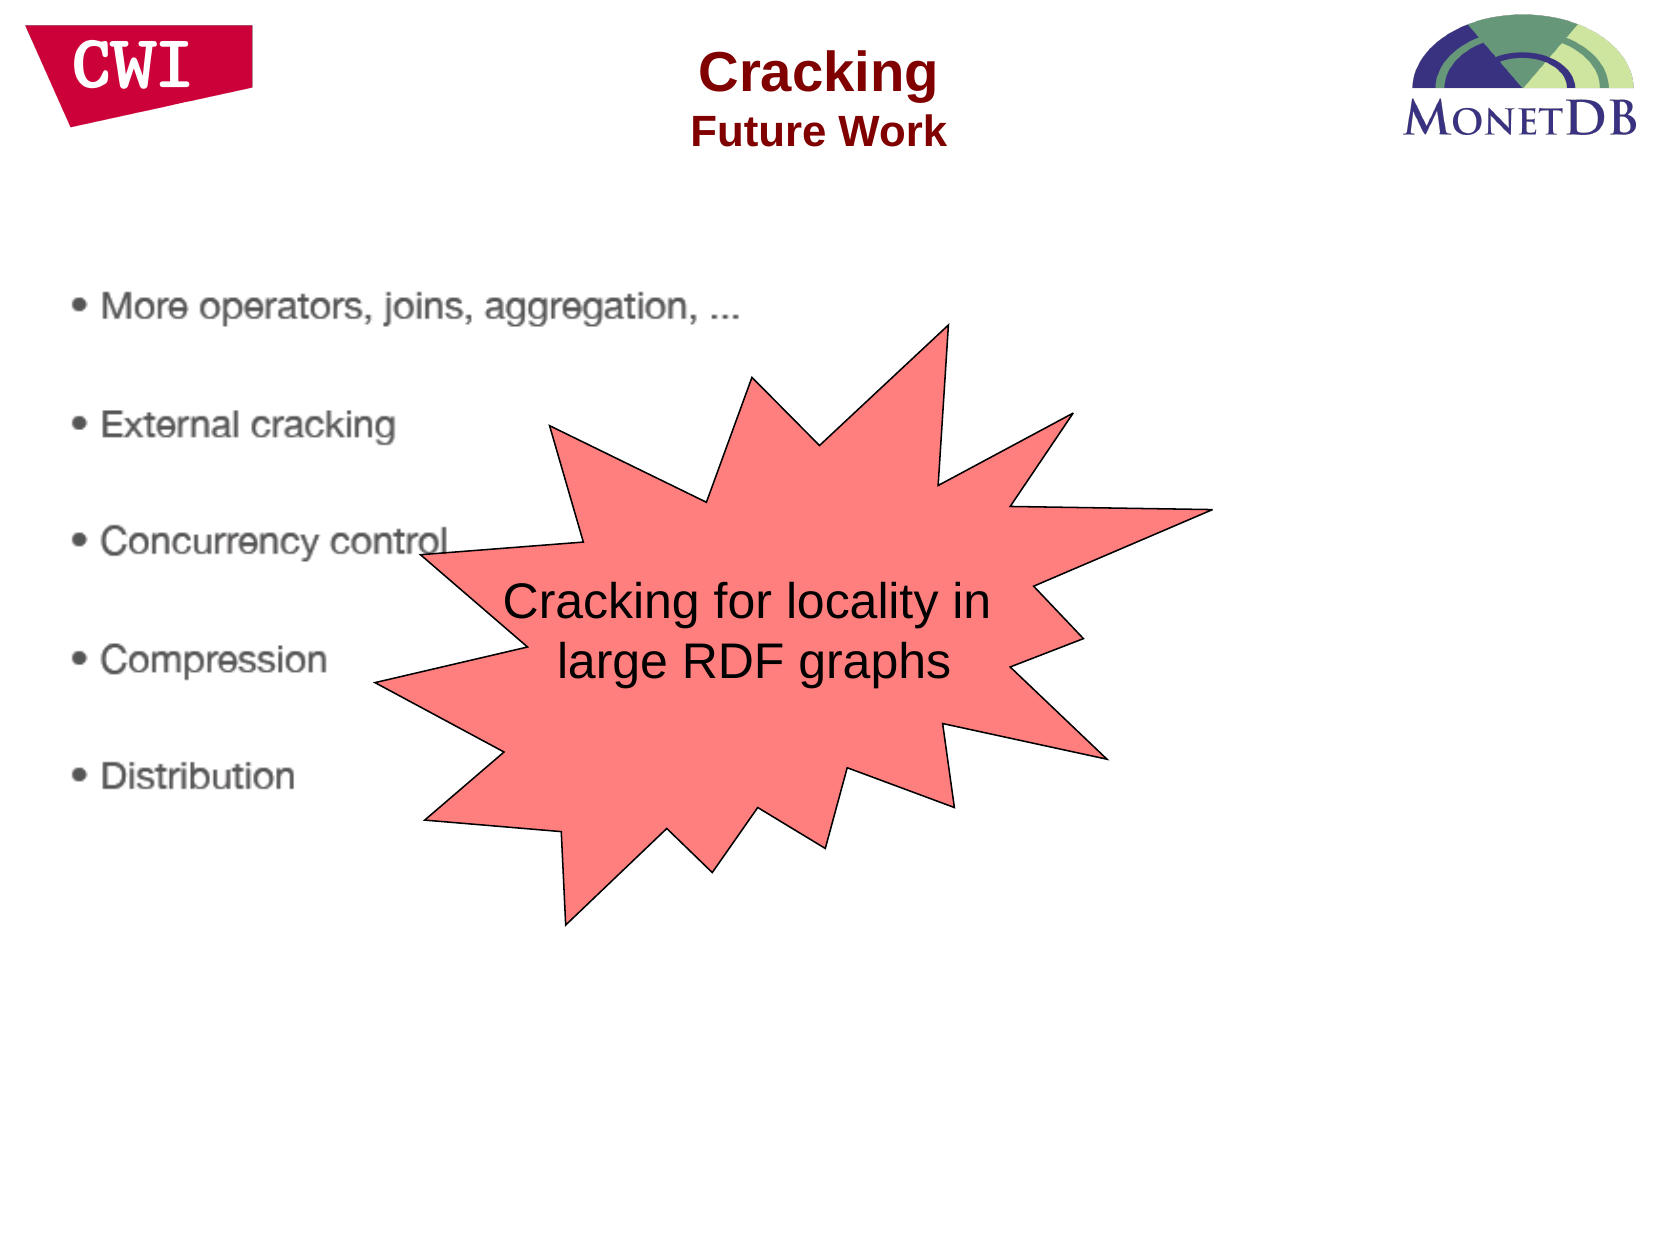

# Cracking Future Work
Cracking for locality in
large RDF graphs